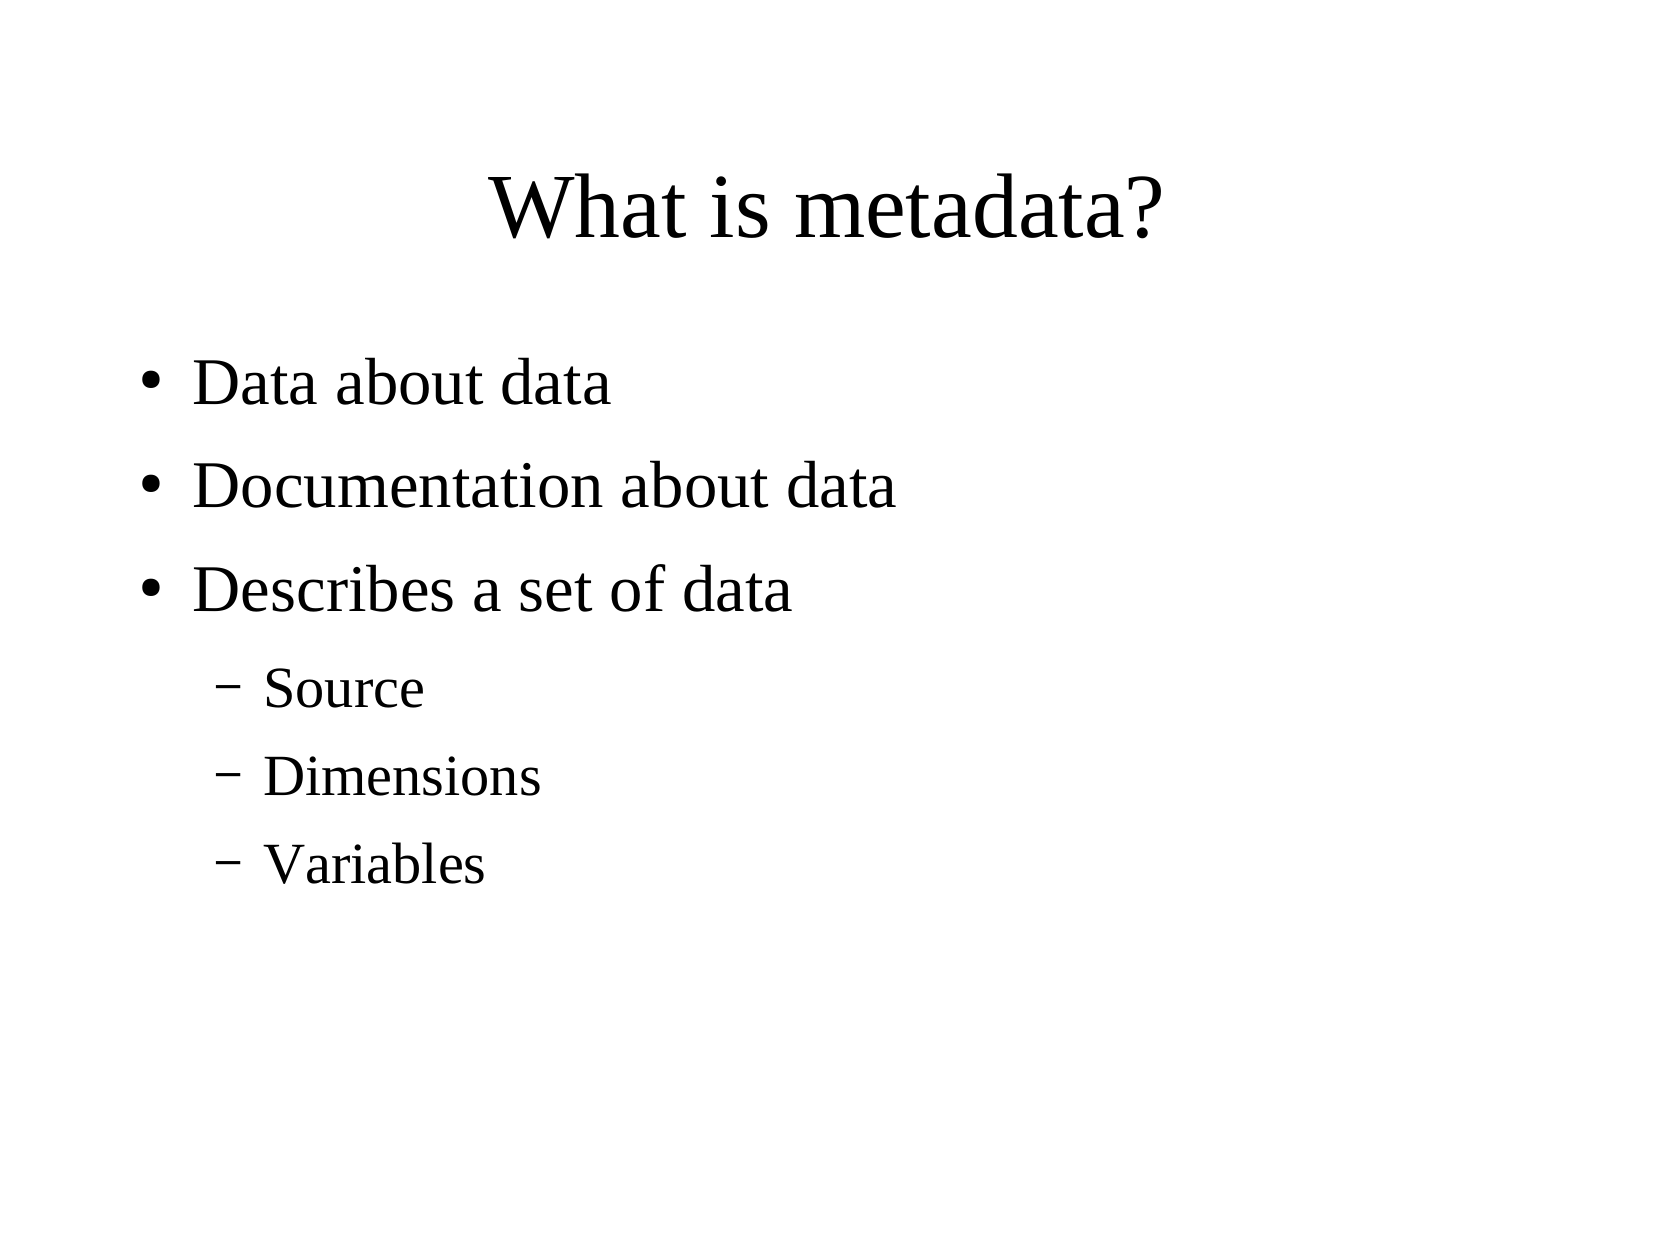

# What is metadata?
Data about data
Documentation about data
Describes a set of data
Source
Dimensions
Variables